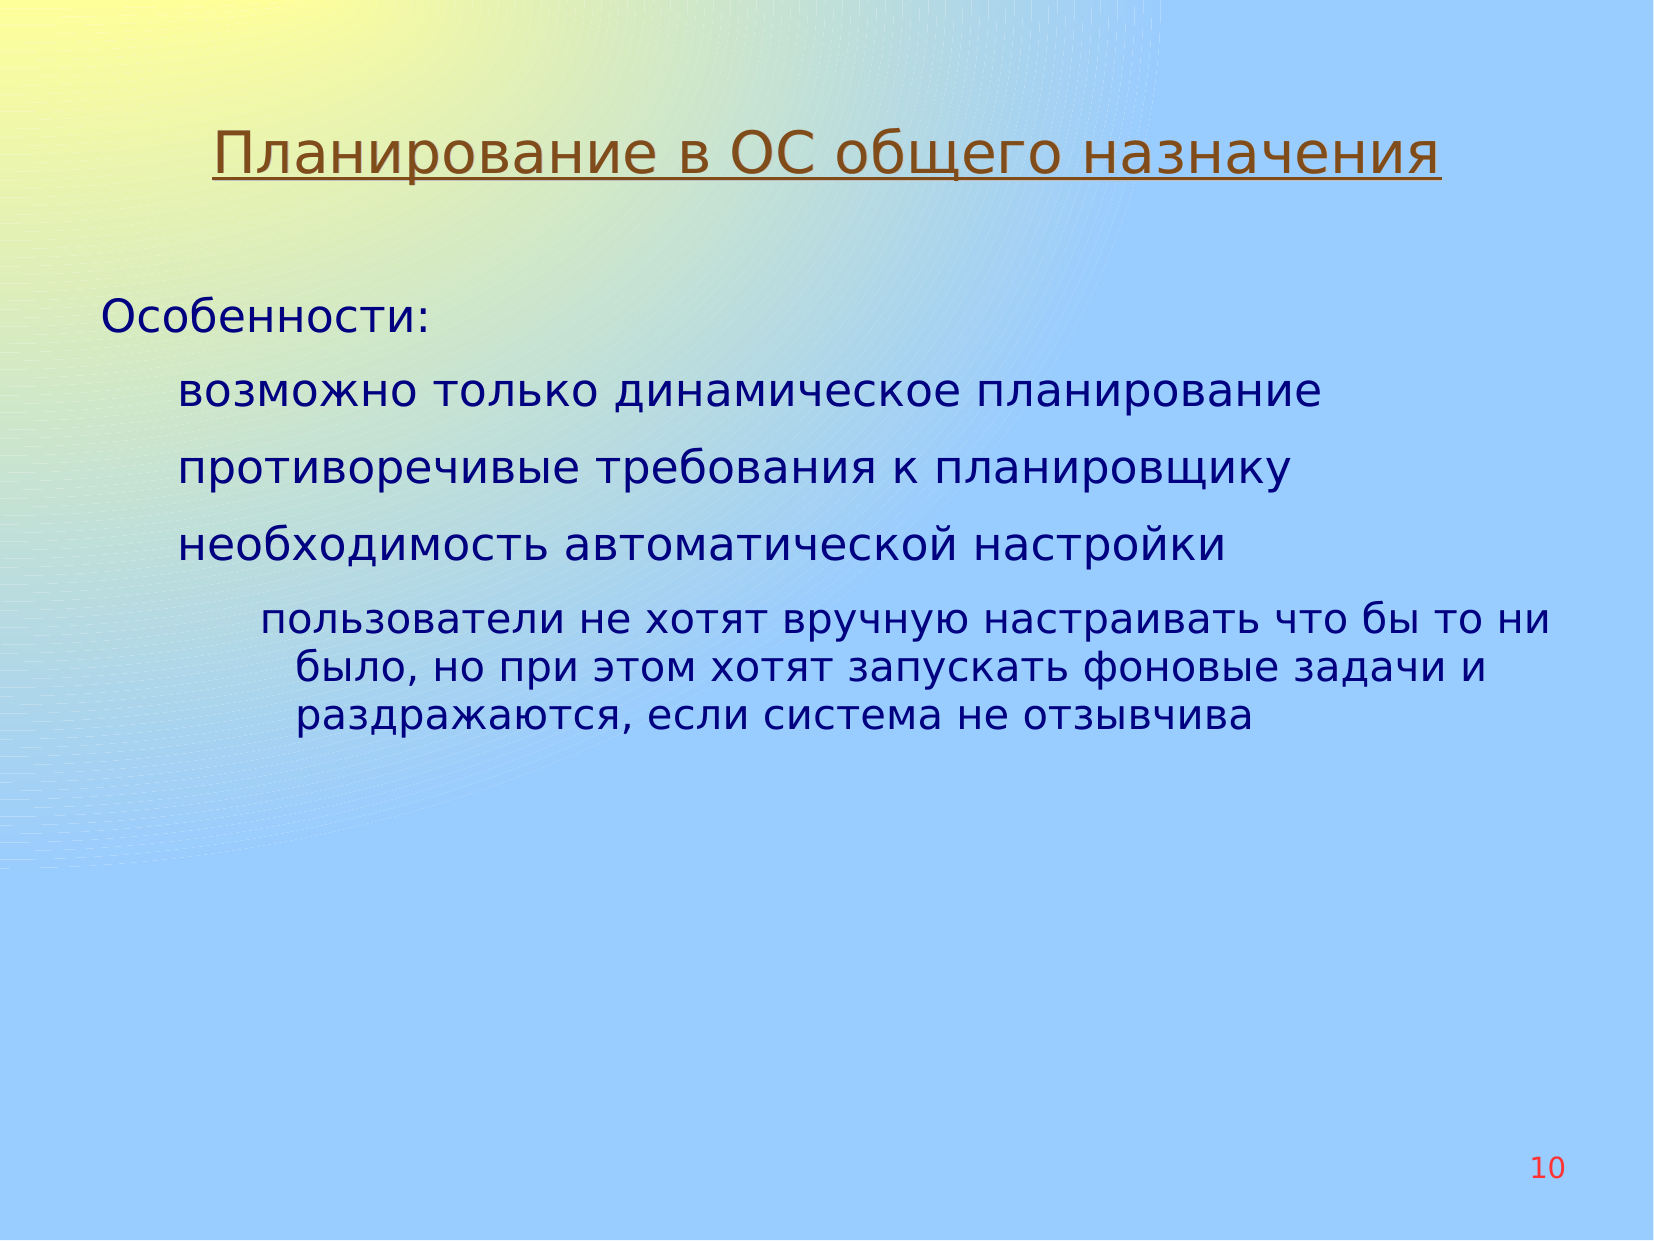

# Планирование в ОС общего назначения
Особенности:
возможно только динамическое планирование
противоречивые требования к планировщику
необходимость автоматической настройки
пользователи не хотят вручную настраивать что бы то ни было, но при этом хотят запускать фоновые задачи и раздражаются, если система не отзывчива
10